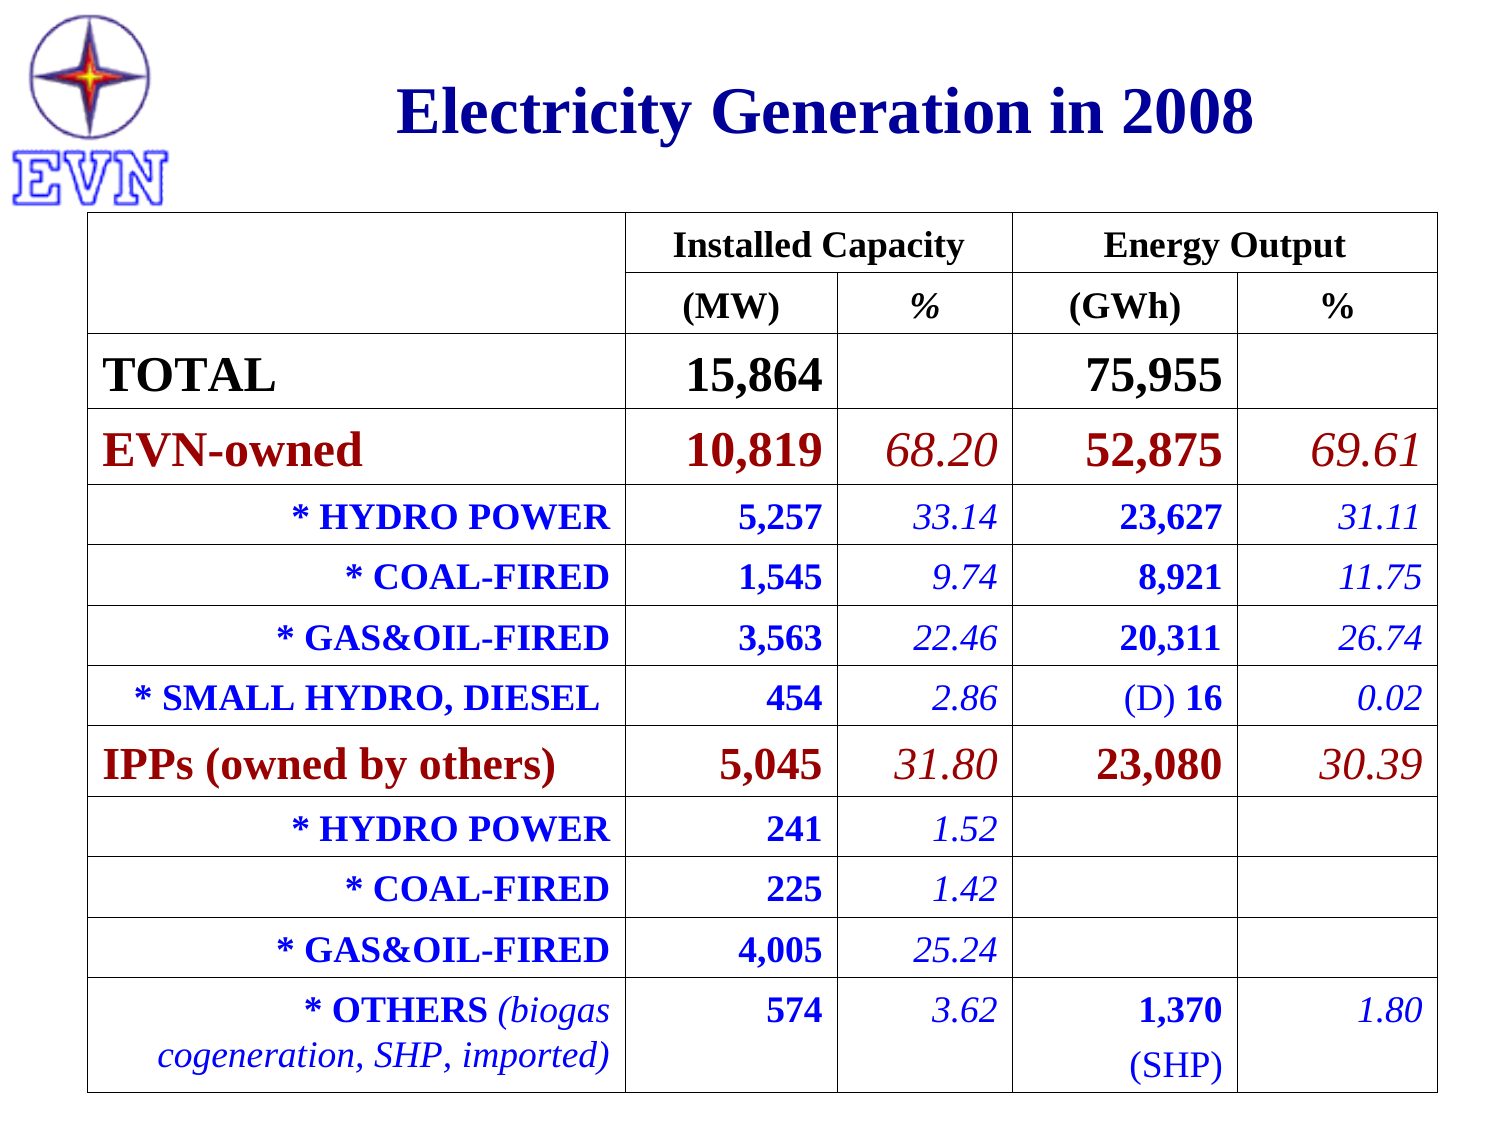

# Electricity Generation in 2008
| | Installed Capacity | | Energy Output | |
| --- | --- | --- | --- | --- |
| | (MW) | % | (GWh) | % |
| TOTAL | 15,864 | | 75,955 | |
| EVN-owned | 10,819 | 68.20 | 52,875 | 69.61 |
| \* HYDRO POWER | 5,257 | 33.14 | 23,627 | 31.11 |
| \* COAL-FIRED | 1,545 | 9.74 | 8,921 | 11.75 |
| \* GAS&OIL-FIRED | 3,563 | 22.46 | 20,311 | 26.74 |
| \* SMALL HYDRO, DIESEL | 454 | 2.86 | (D) 16 | 0.02 |
| IPPs (owned by others) | 5,045 | 31.80 | 23,080 | 30.39 |
| \* HYDRO POWER | 241 | 1.52 | | |
| \* COAL-FIRED | 225 | 1.42 | | |
| \* GAS&OIL-FIRED | 4,005 | 25.24 | | |
| \* OTHERS (biogas cogeneration, SHP, imported) | 574 | 3.62 | 1,370 (SHP) | 1.80 |